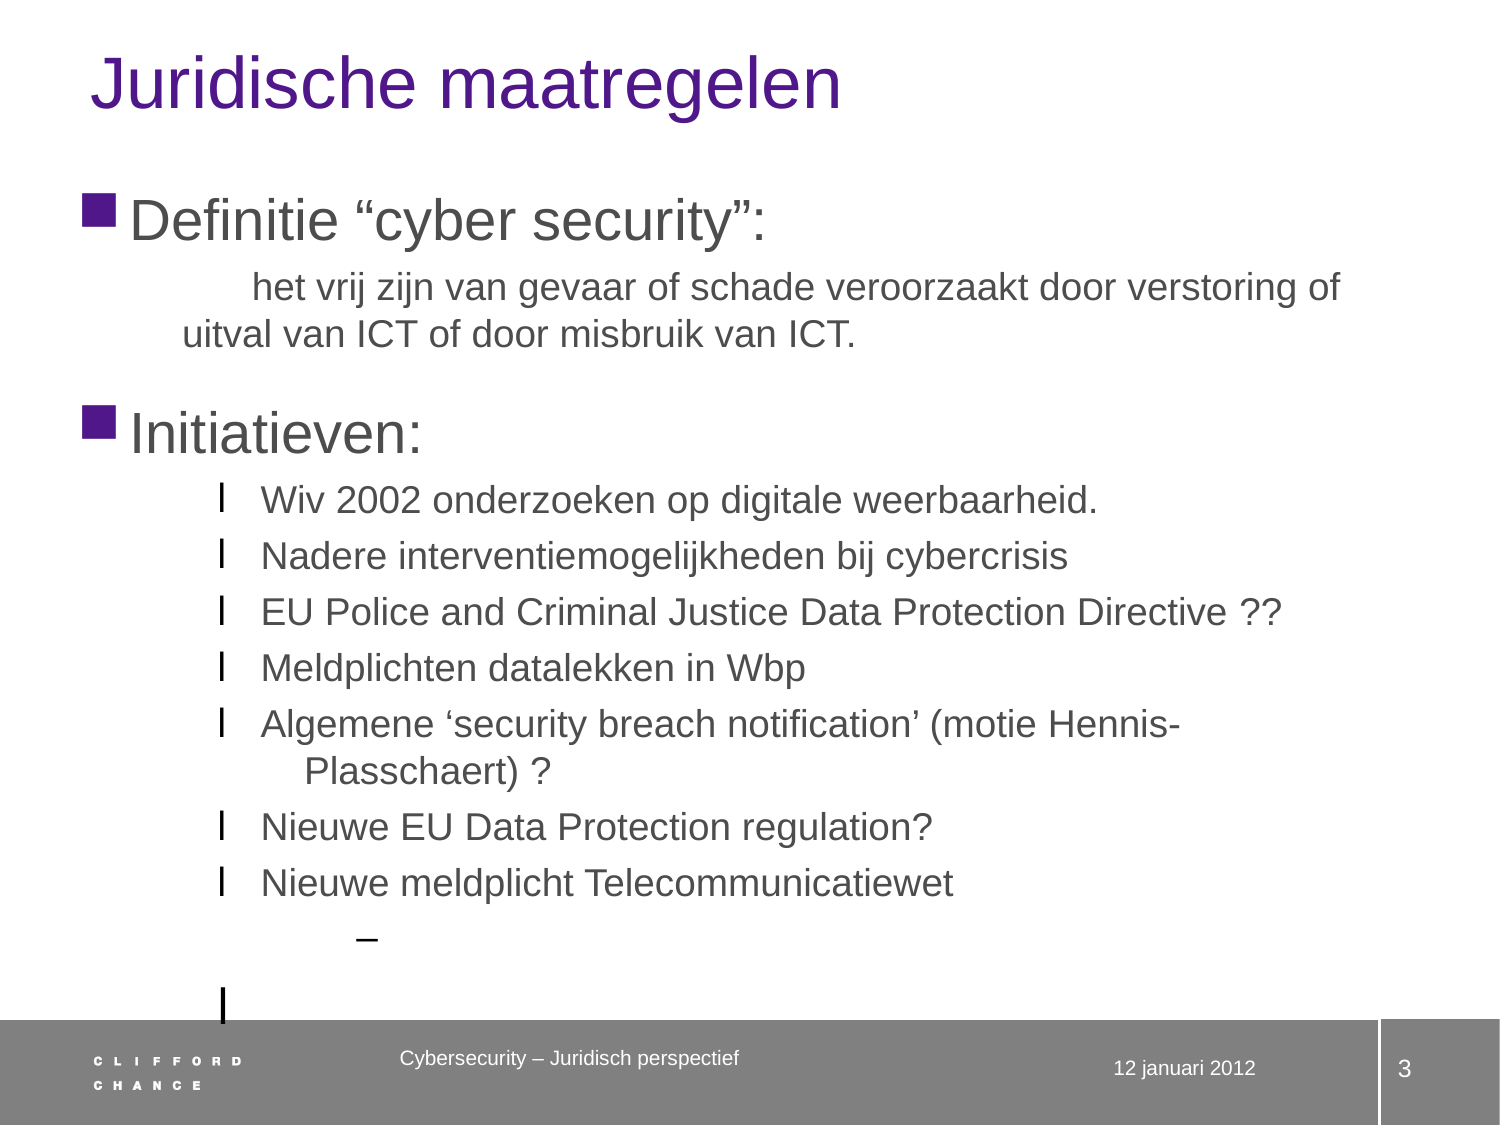

# Juridische maatregelen
Definitie “cyber security”:
	het vrij zijn van gevaar of schade veroorzaakt door verstoring of uitval van ICT of door misbruik van ICT.
Initiatieven:
Wiv 2002 onderzoeken op digitale weerbaarheid.
Nadere interventiemogelijkheden bij cybercrisis
EU Police and Criminal Justice Data Protection Directive ??
Meldplichten datalekken in Wbp
Algemene ‘security breach notification’ (motie Hennis-Plasschaert) ?
Nieuwe EU Data Protection regulation?
Nieuwe meldplicht Telecommunicatiewet
3
Cybersecurity – Juridisch perspectief
12 januari 2012